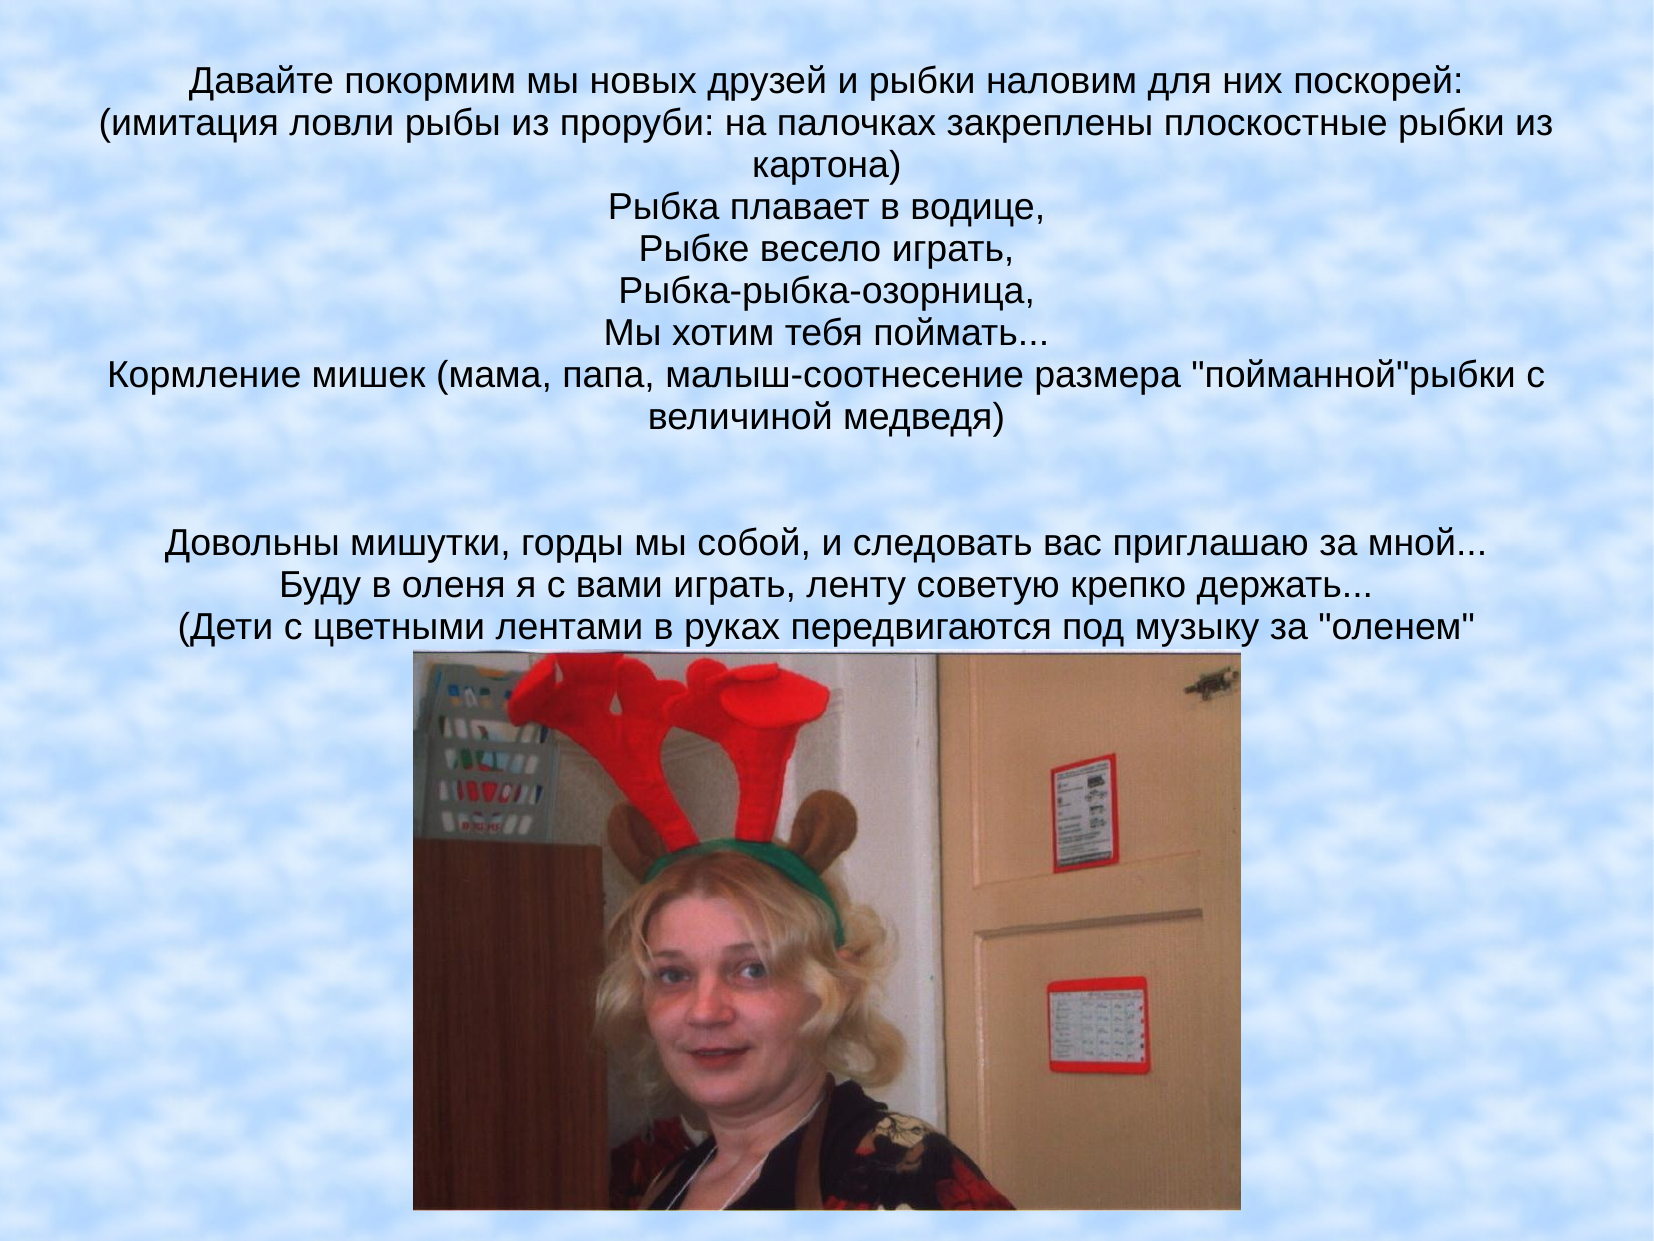

# Давайте покормим мы новых друзей и рыбки наловим для них поскорей:
(имитация ловли рыбы из проруби: на палочках закреплены плоскостные рыбки из картона)
Рыбка плавает в водице,
Рыбке весело играть,
Рыбка-рыбка-озорница,
Мы хотим тебя поймать...
Кормление мишек (мама, папа, малыш-соотнесение размера "пойманной"рыбки с величиной медведя)
Довольны мишутки, горды мы собой, и следовать вас приглашаю за мной...
Буду в оленя я с вами играть, ленту советую крепко держать...
(Дети с цветными лентами в руках передвигаются под музыку за "оленем"